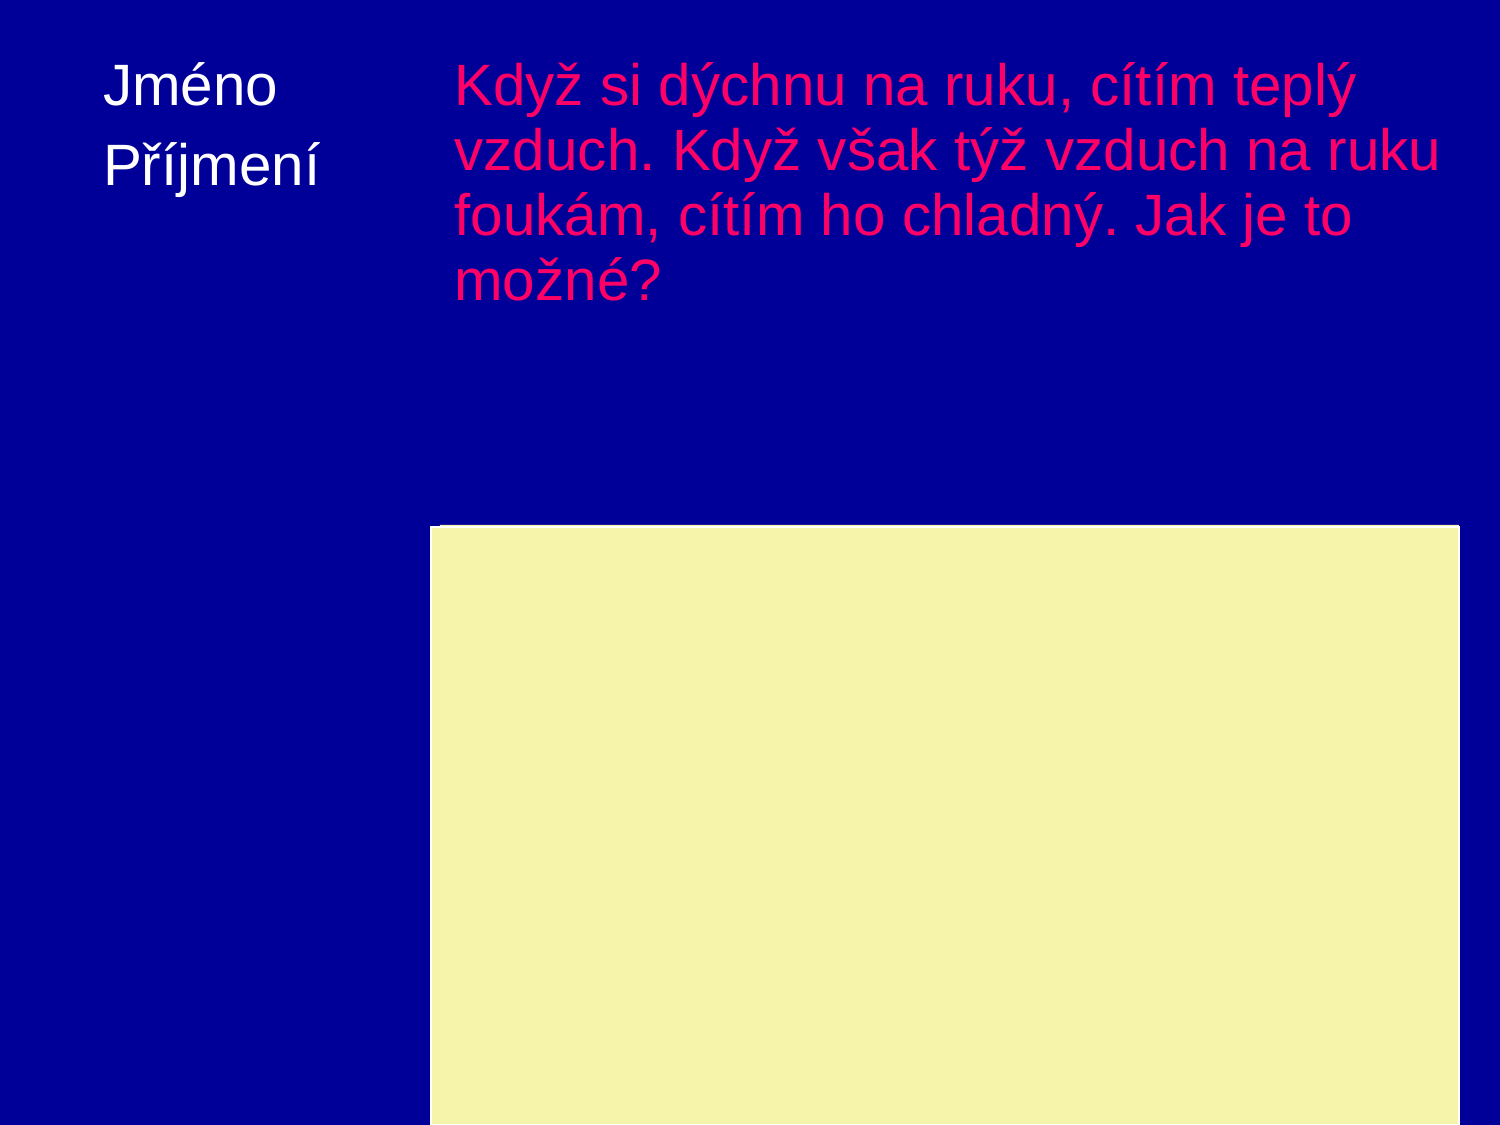

Jméno
Příjmení
Když si dýchnu na ruku, cítím teplý vzduch. Když však týž vzduch na ruku foukám, cítím ho chladný. Jak je to možné?
Proudící vzduch urychluje vypařování vody
z pokožky, které ji ochlazuje.